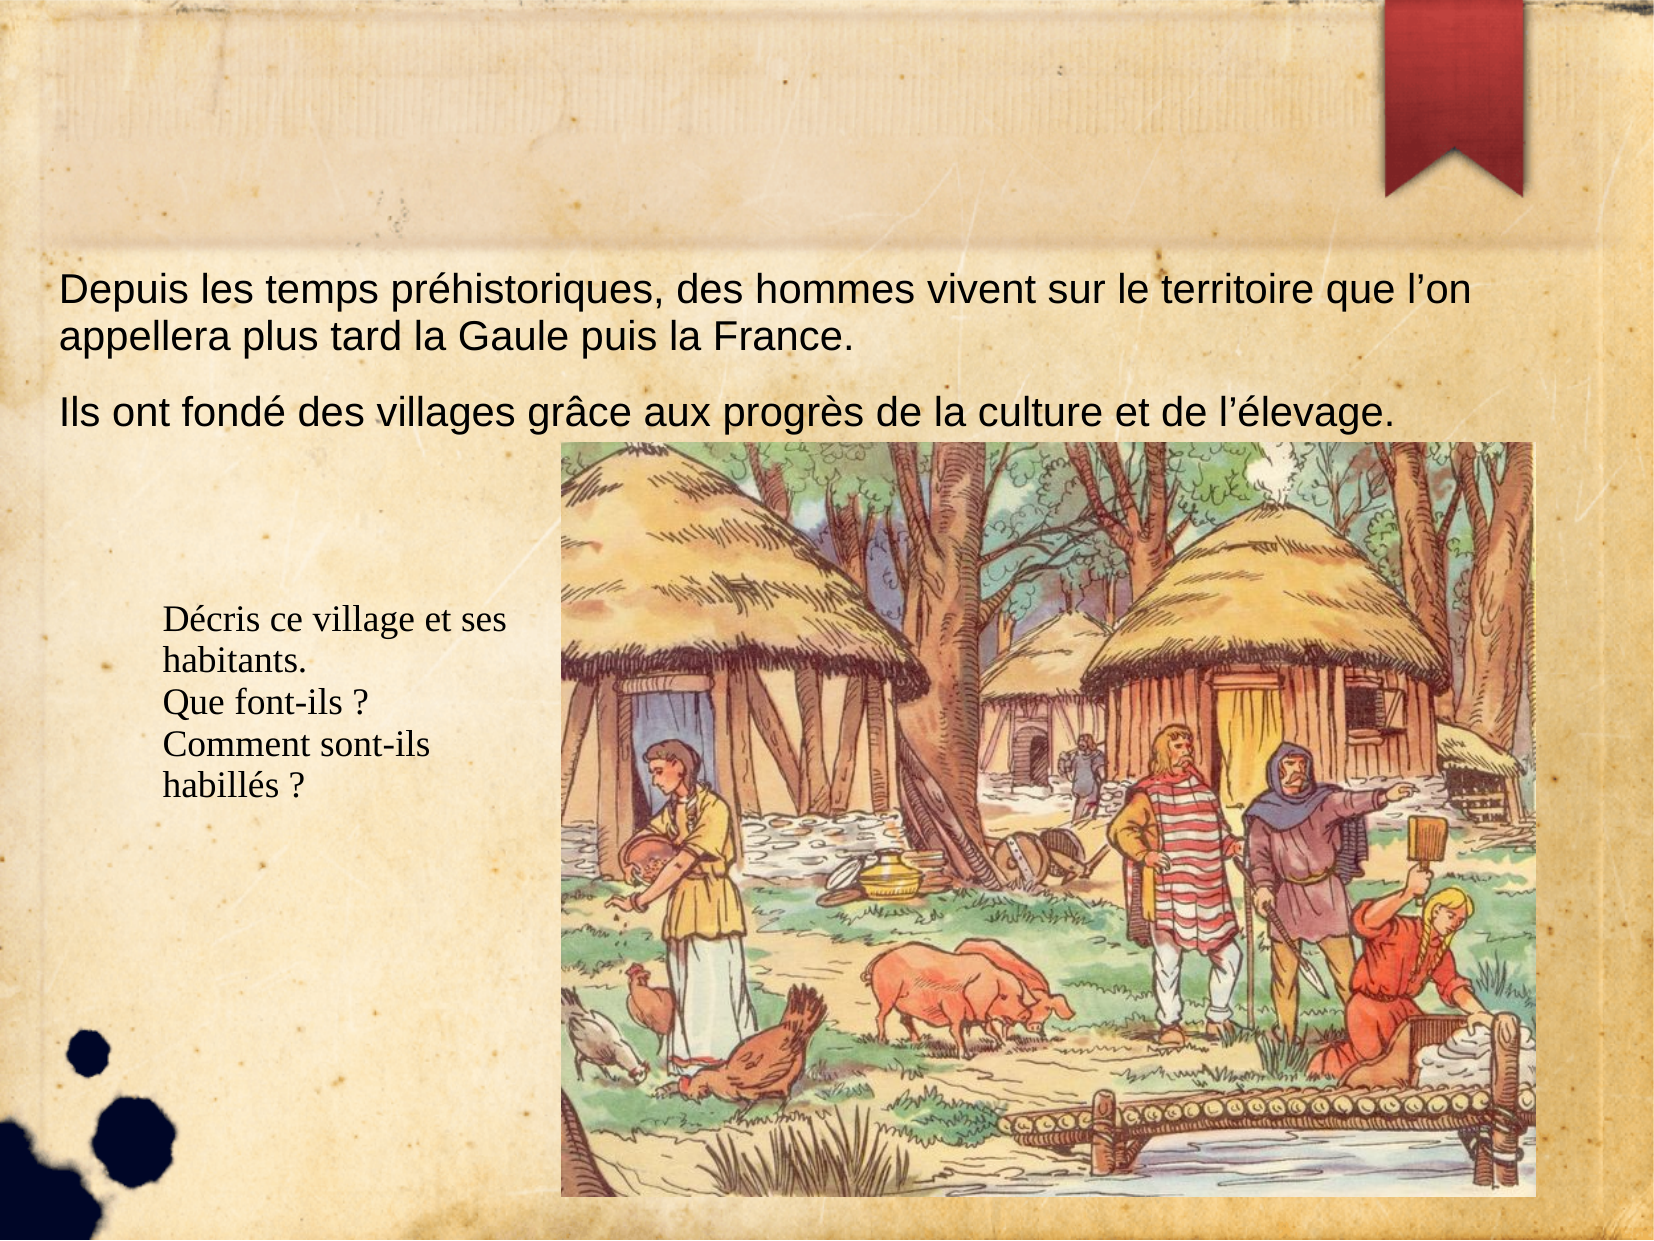

# Depuis les temps préhistoriques, des hommes vivent sur le territoire que l’on appellera plus tard la Gaule puis la France.
Ils ont fondé des villages grâce aux progrès de la culture et de l’élevage.
Décris ce village et ses habitants.
Que font-ils ?
Comment sont-ils habillés ?